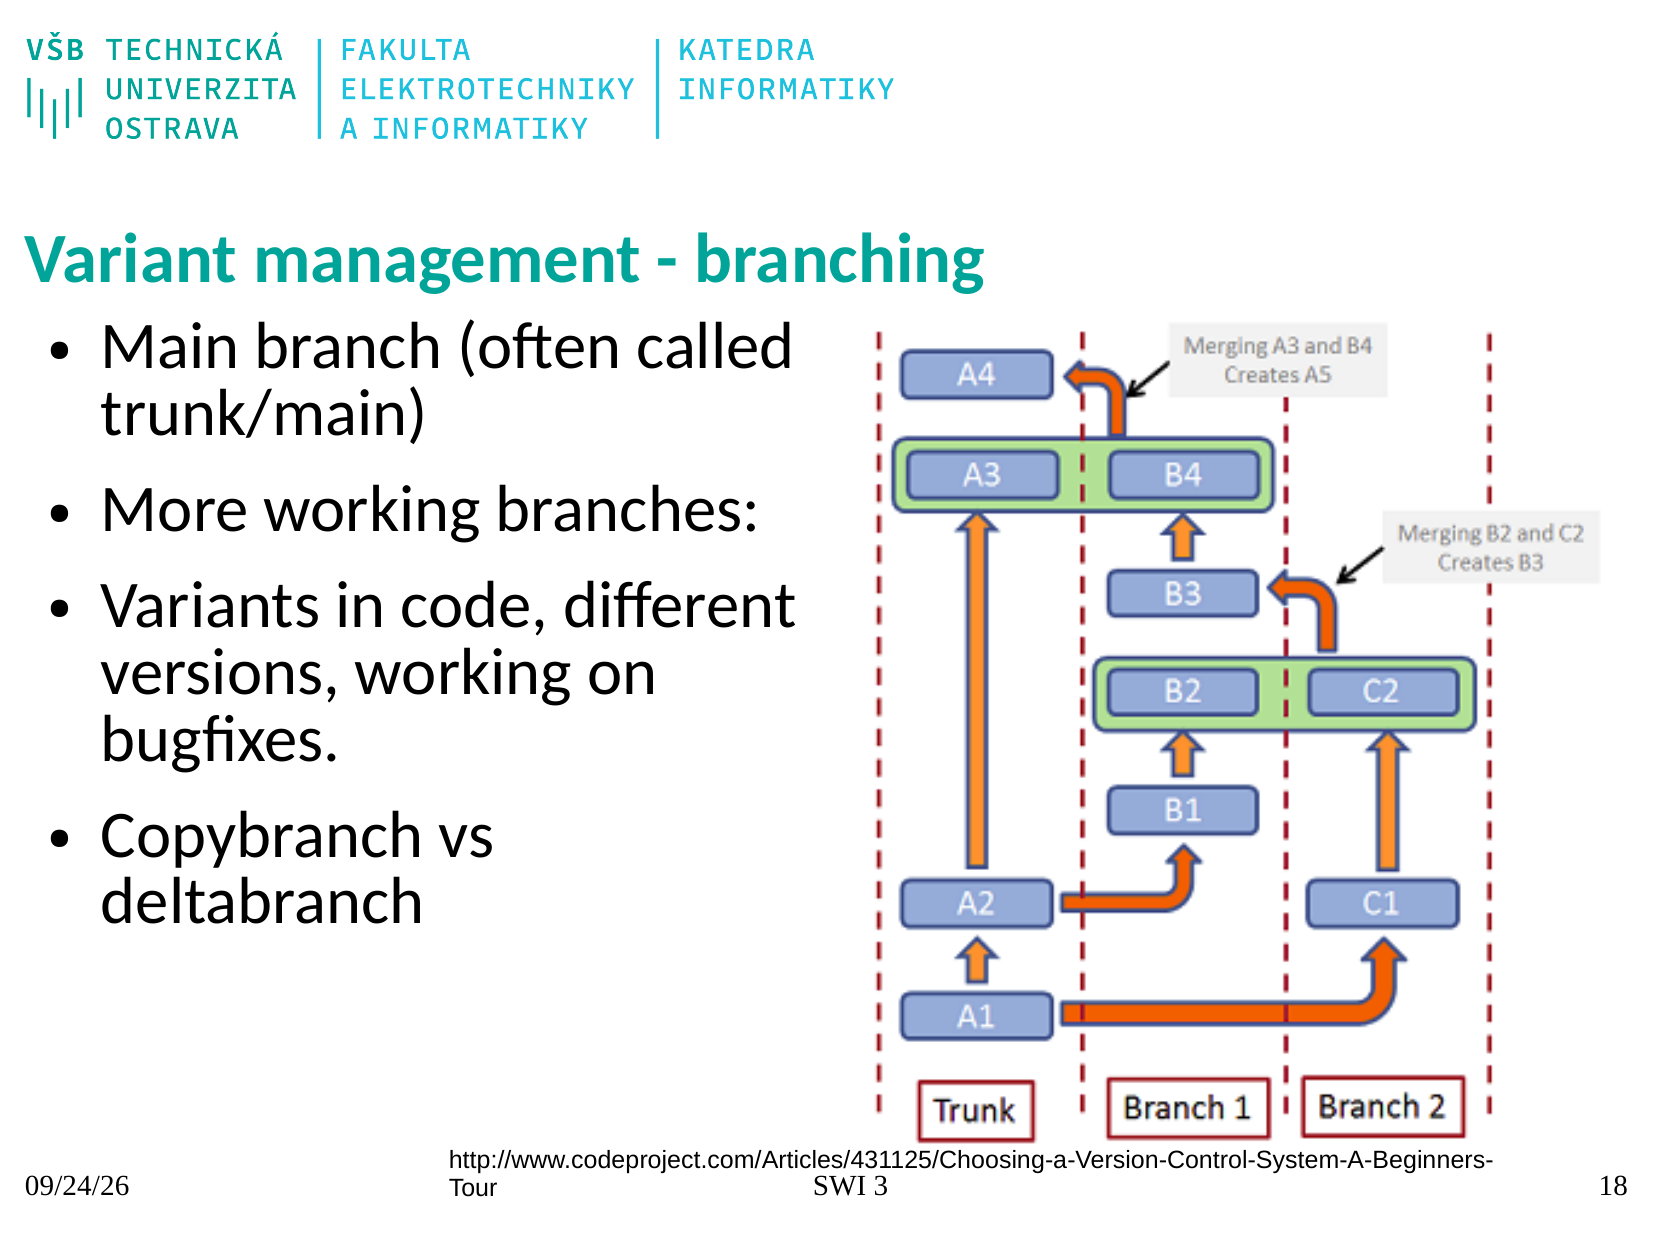

# Variant management - branching
Main branch (often called trunk/main)
More working branches:
Variants in code, different versions, working on bugfixes.
Copybranch vs deltabranch
http://www.codeproject.com/Articles/431125/Choosing-a-Version-Control-System-A-Beginners-Tour
SWI 3
18